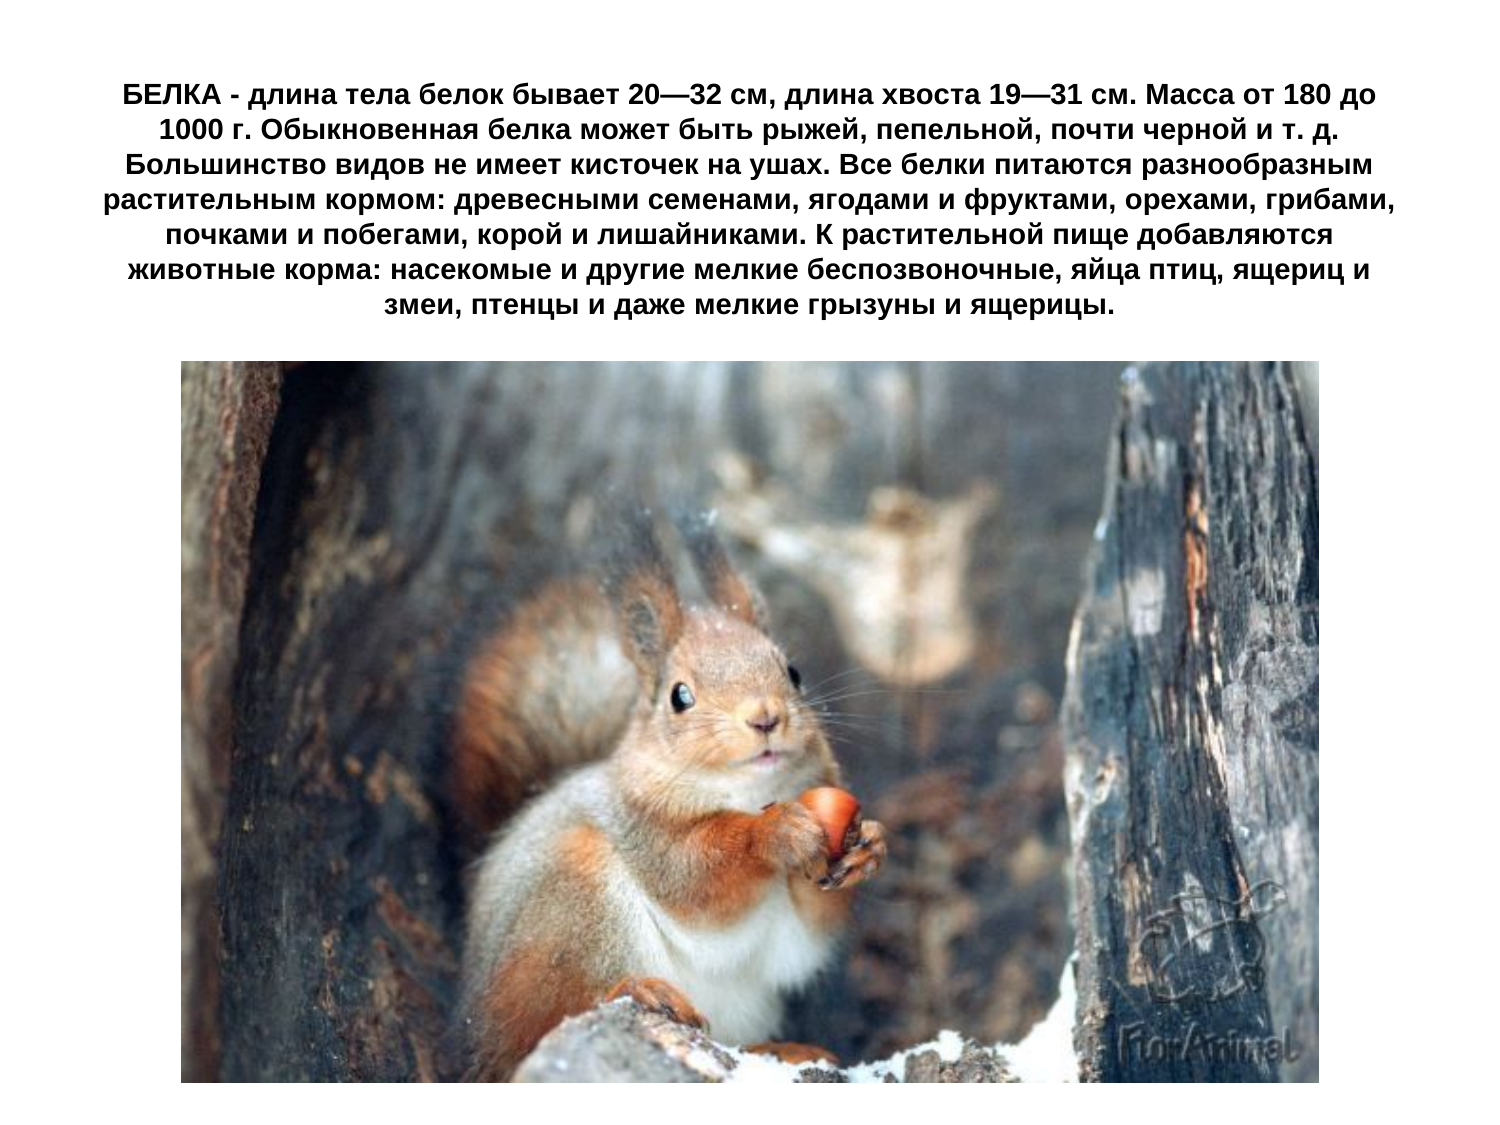

# БЕЛКА - длина тела белок бывает 20—32 см, длина хвоста 19—31 см. Масса от 180 до 1000 г. Обыкновенная белка может быть рыжей, пепельной, почти черной и т. д. Большинство видов не имеет кисточек на ушах. Все белки питаются разнообразным растительным кормом: древесными семенами, ягодами и фруктами, орехами, грибами, почками и побегами, корой и лишайниками. К растительной пище добавляются животные корма: насекомые и другие мелкие беспозвоночные, яйца птиц, ящериц и змеи, птенцы и даже мелкие грызуны и ящерицы.